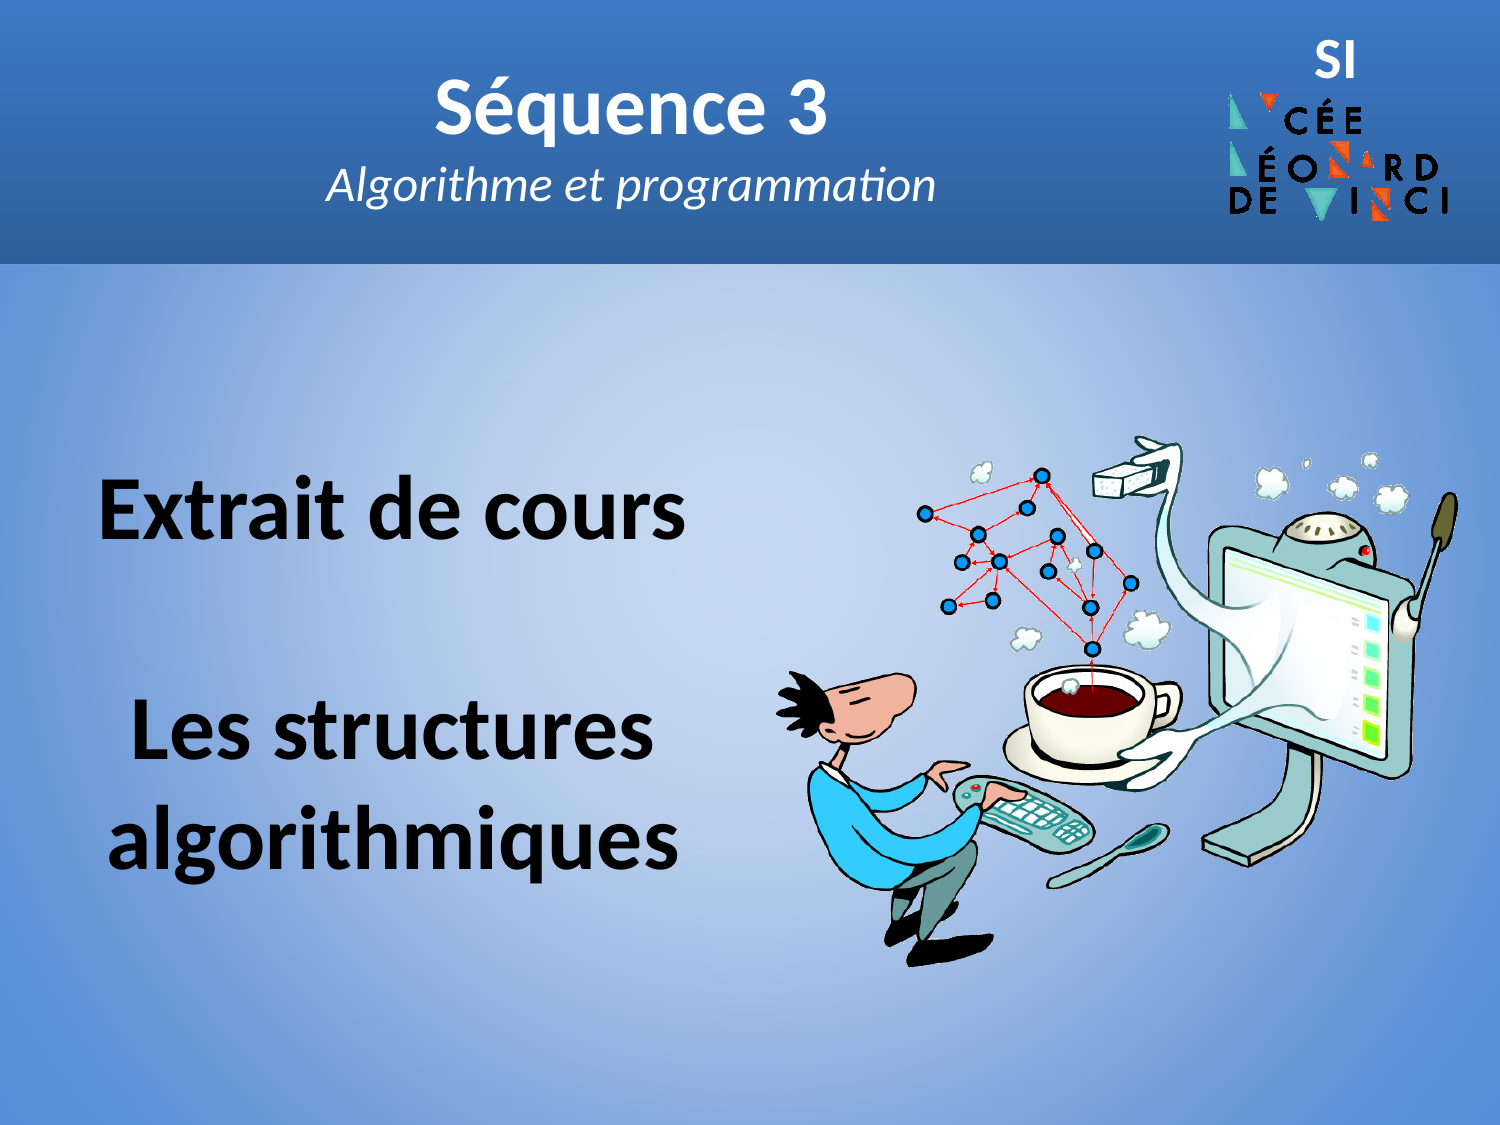

# Séquence 3 Algorithme et programmation
SI
Extrait de cours
Les structures
algorithmiques